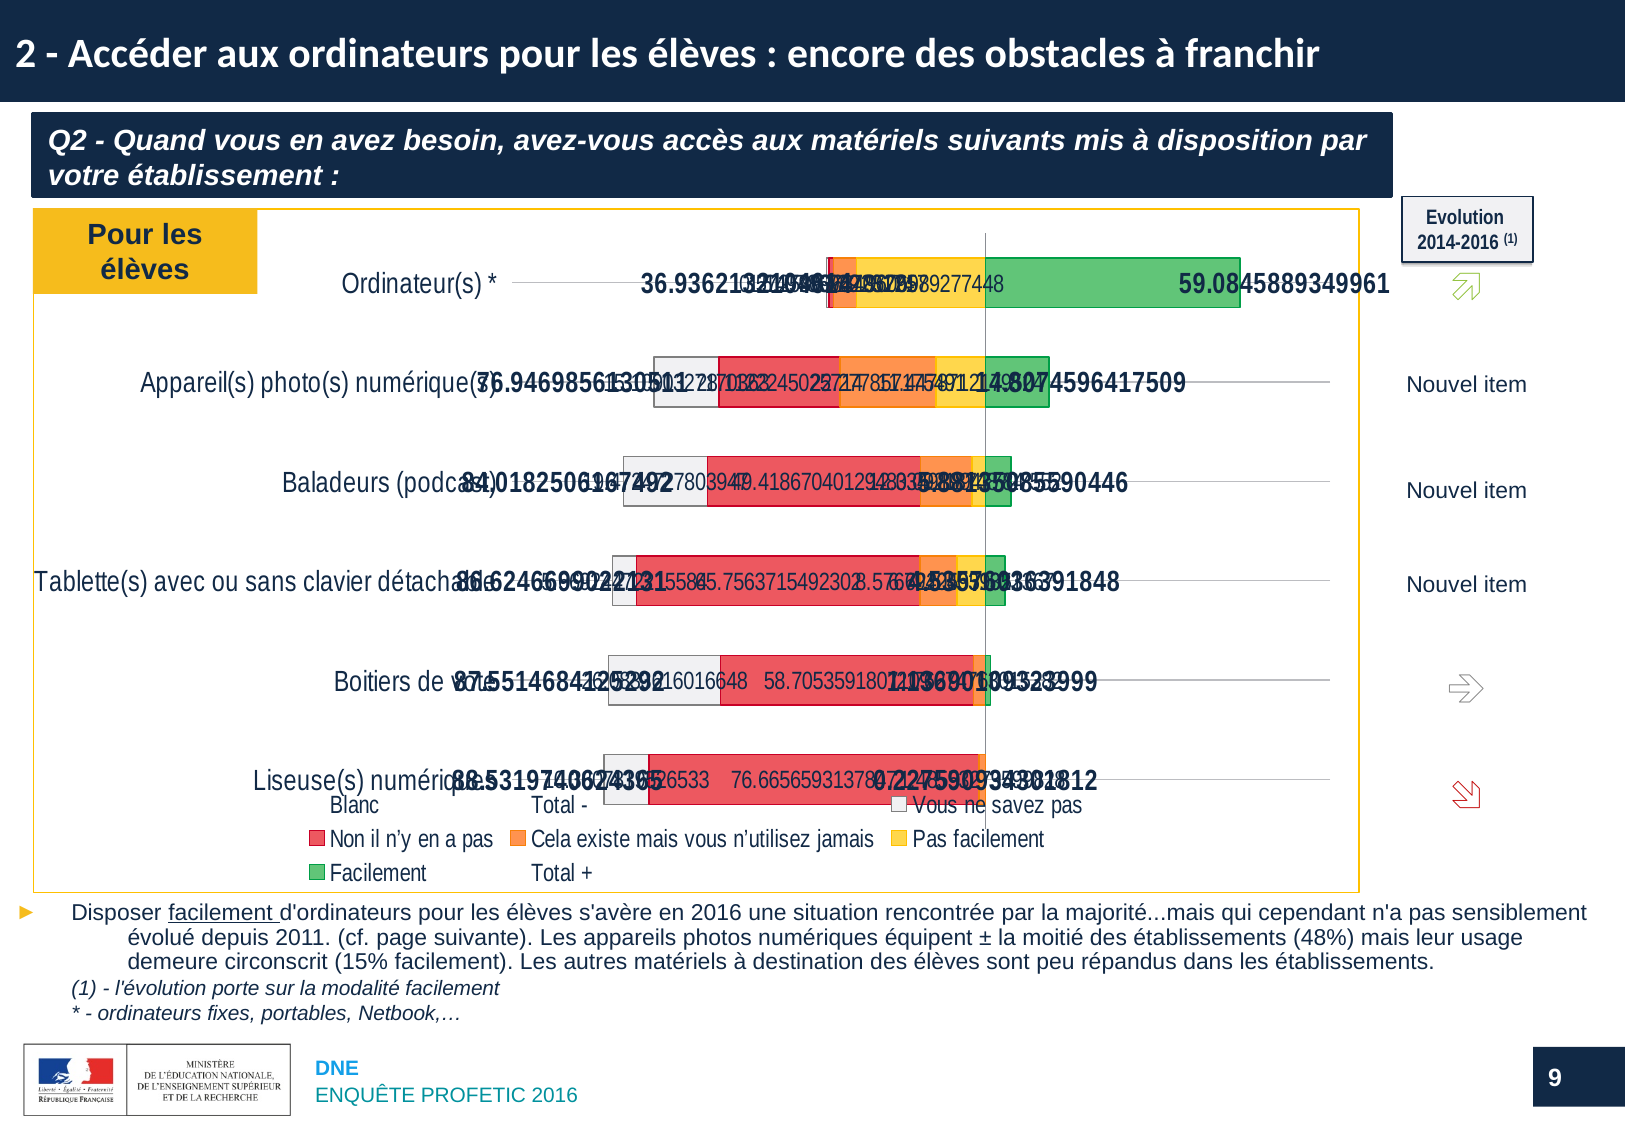

2 - Accéder aux ordinateurs pour les élèves : encore des obstacles à franchir
Q2 - Quand vous en avez besoin, avez-vous accès aux matériels suivants mis à disposition par votre établissement :
Evolution
2014-2016 (1)
### Chart
| Category | Blanc | Total - | Vous ne savez pas | Non il n’y en a pas | Cela existe mais vous n’utilisez jamais | Pas facilement | Facilement | Total + |
|---|---|---|---|---|---|---|---|---|
| Liseuse(s) numériques | 22.9360518751268 | 88.5319740624365 | 10.3807819526533 | 76.6656593137847 | 1.48553279599828 | None | None | 0.227590934301812 |
| Boitiers de vote | 24.8970631749411 | 87.5514684125292 | 26.0833616016648 | 58.7053591807109 | 2.76274763015382 | None | 1.13690109323999 | 1.13690109323999 |
| Tablette(s) avec ou sans clavier détachable | 26.7506601955743 | 86.6246699022131 | 5.66924472215584 | 65.7563715492302 | 8.57679404031322 | 6.62225959051367 | 4.53576036391848 | 4.53576036391848 |
| Baladeurs (podcast) | 31.9634987665017 | 84.0182506167492 | 19.4724727803947 | 49.4186704012948 | 12.034919947784 | 3.09218748727552 | 5.88135085590446 | 5.88135085590446 |
| Appareil(s) photo(s) numérique(s) | 46.1060287738979 | 76.9469856130511 | 15.1090327170363 | 28.1122245025714 | 22.277857175491 | 11.4478712179524 | 14.8074596417509 | 14.8074596417509 |
| Ordinateur(s) * | 126.127573579077 | 36.9362132104614 | 0.571790971705221 | 1.14978696223174 | 5.25393634877957 | 29.9606989277448 | 59.0845889349961 | 59.0845889349961 |Pour les élèves

Nouvel item
Nouvel item
Nouvel item


# Disposer facilement d'ordinateurs pour les élèves s'avère en 2016 une situation rencontrée par la majorité...mais qui cependant n'a pas sensiblement évolué depuis 2011. (cf. page suivante). Les appareils photos numériques équipent ± la moitié des établissements (48%) mais leur usage demeure circonscrit (15% facilement). Les autres matériels à destination des élèves sont peu répandus dans les établissements.
(1) - l'évolution porte sur la modalité facilement
* - ordinateurs fixes, portables, Netbook,…
9